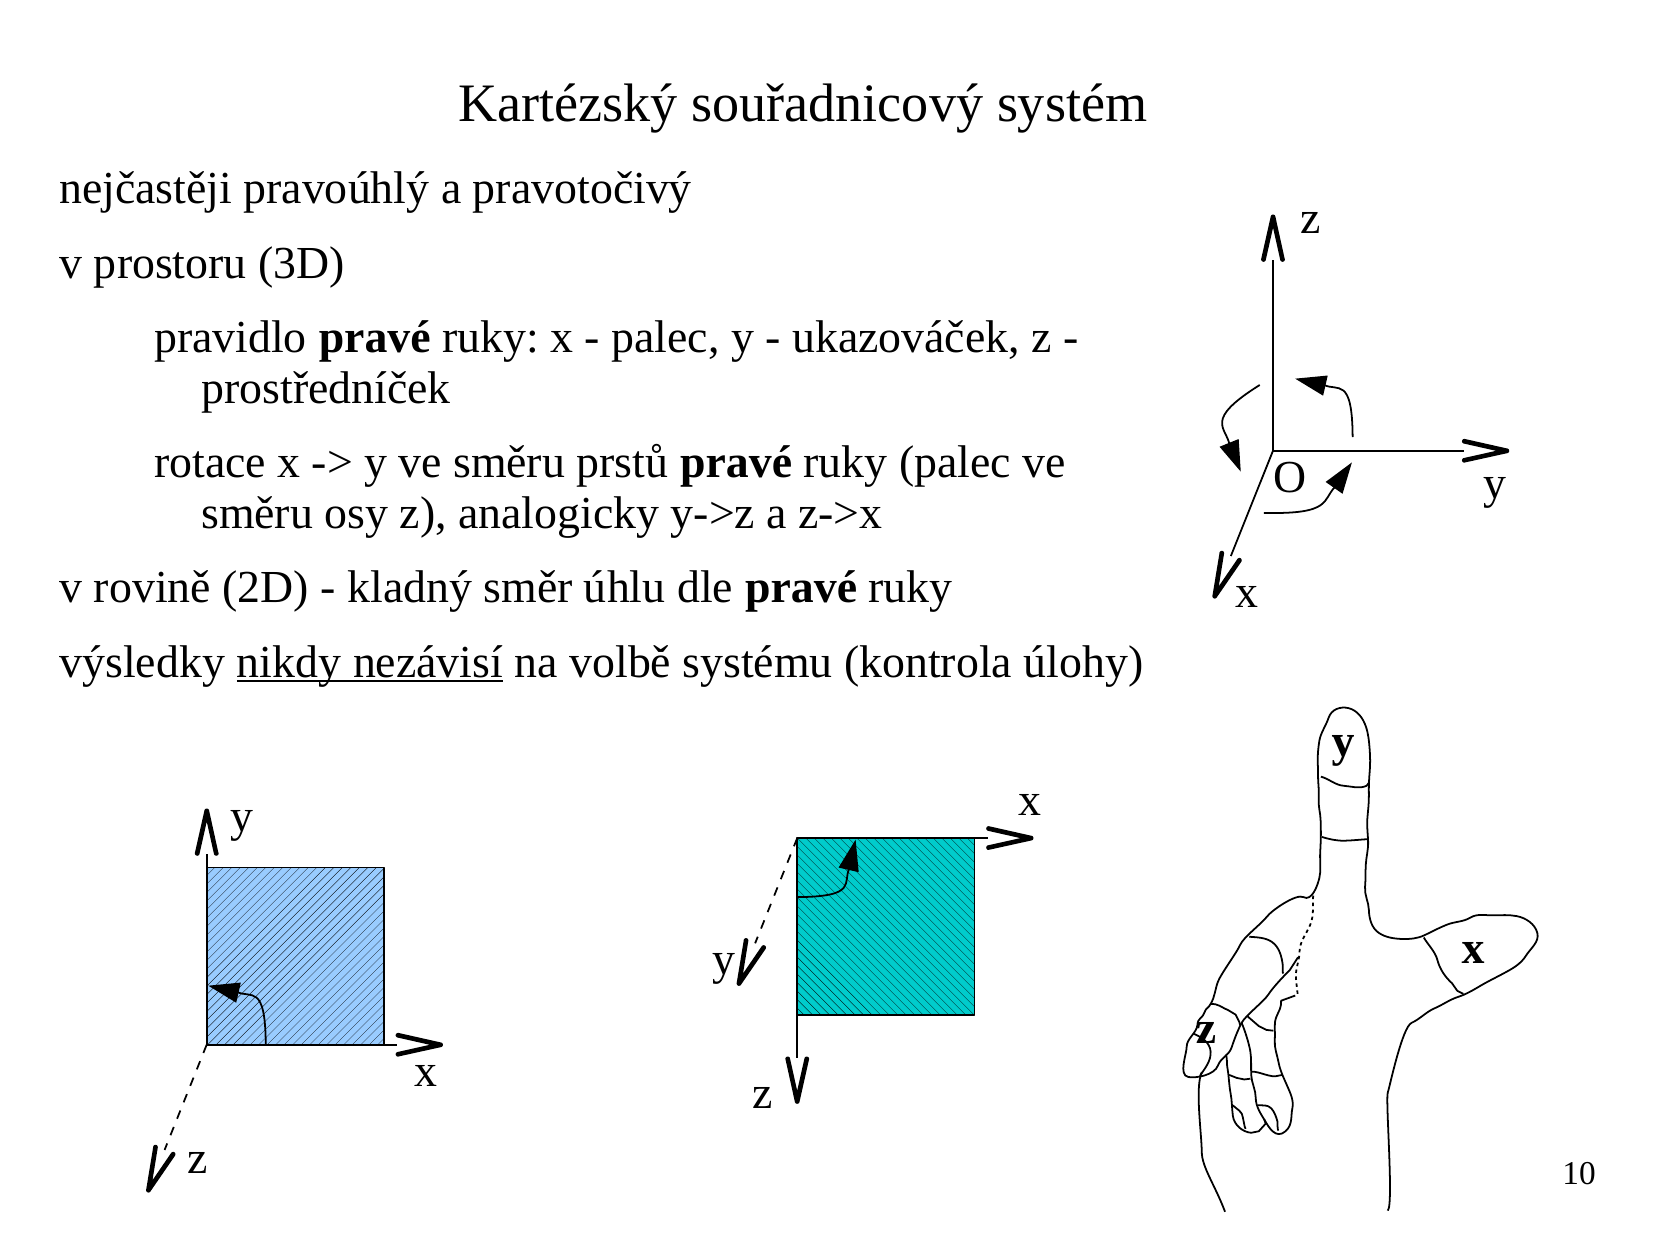

# Kartézský souřadnicový systém
nejčastěji pravoúhlý a pravotočivý
v prostoru (3D)
pravidlo pravé ruky: x - palec, y - ukazováček, z - prostředníček
rotace x -> y ve směru prstů pravé ruky (palec ve směru osy z), analogicky y->z a z->x
v rovině (2D) - kladný směr úhlu dle pravé ruky
výsledky nikdy nezávisí na volbě systému (kontrola úlohy)
z
O
y
x
y
x
y
x
y
z
x
z
z
10